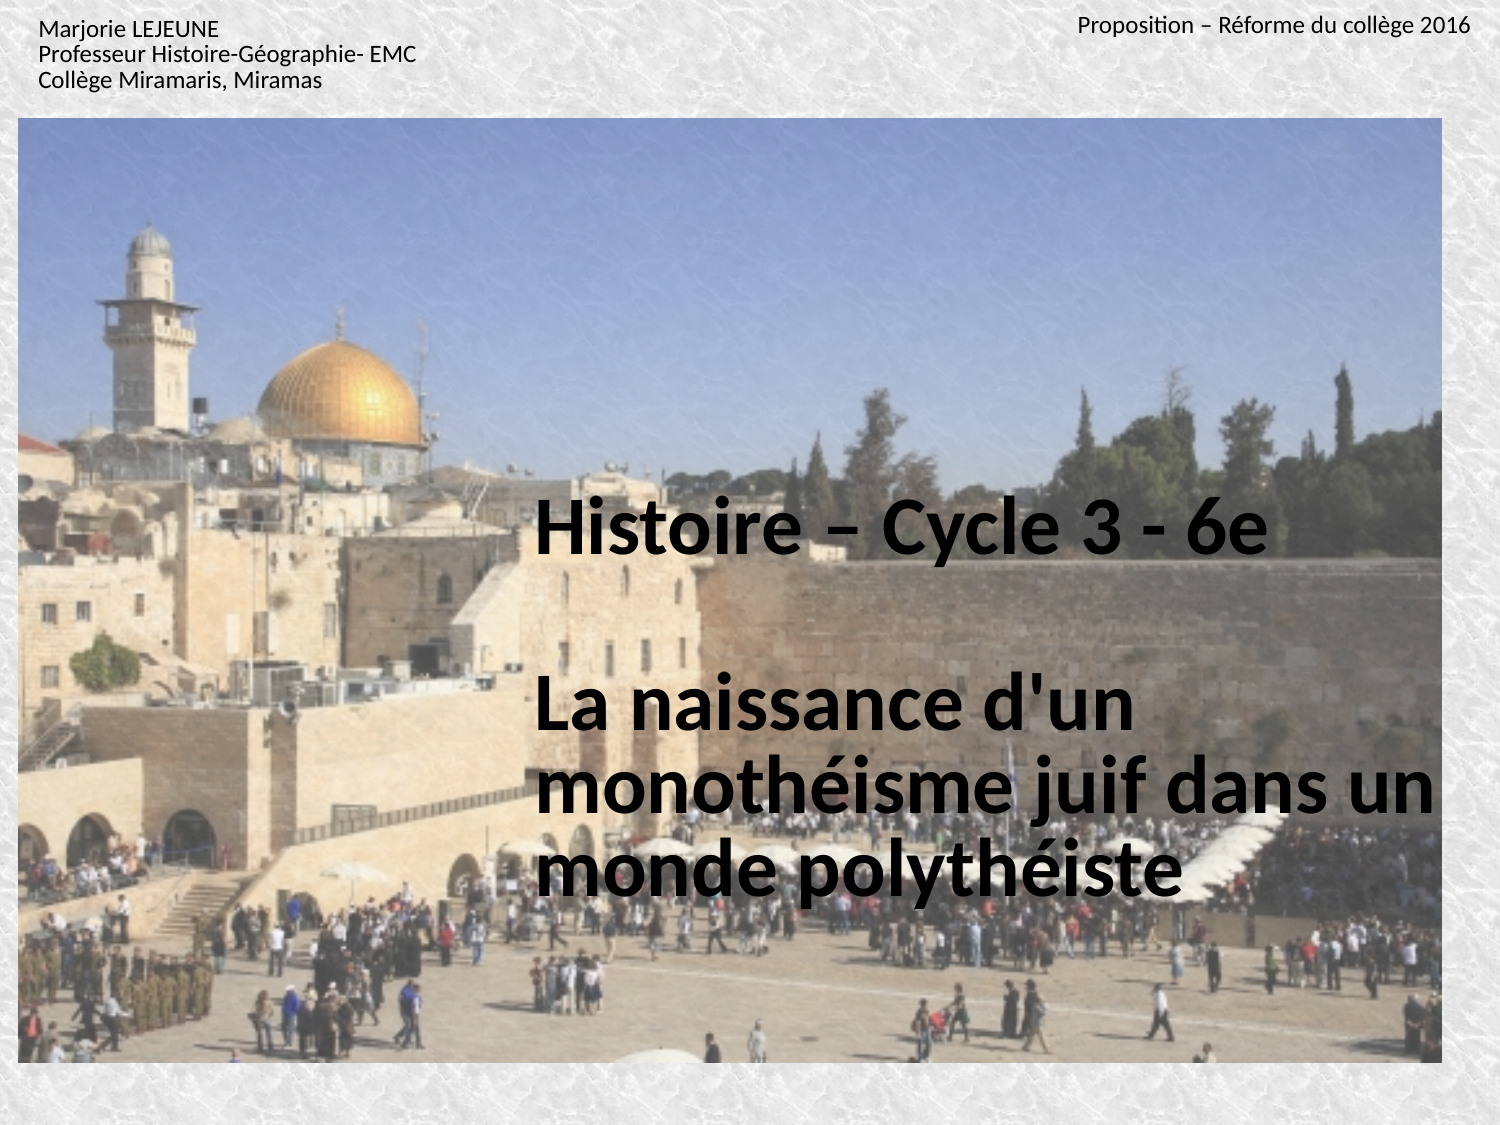

Proposition – Réforme du collège 2016
Marjorie LEJEUNE
Professeur Histoire-Géographie- EMC
Collège Miramaris, Miramas
Histoire – Cycle 3 - 6e
La naissance d'un monothéisme juif dans un monde polythéiste